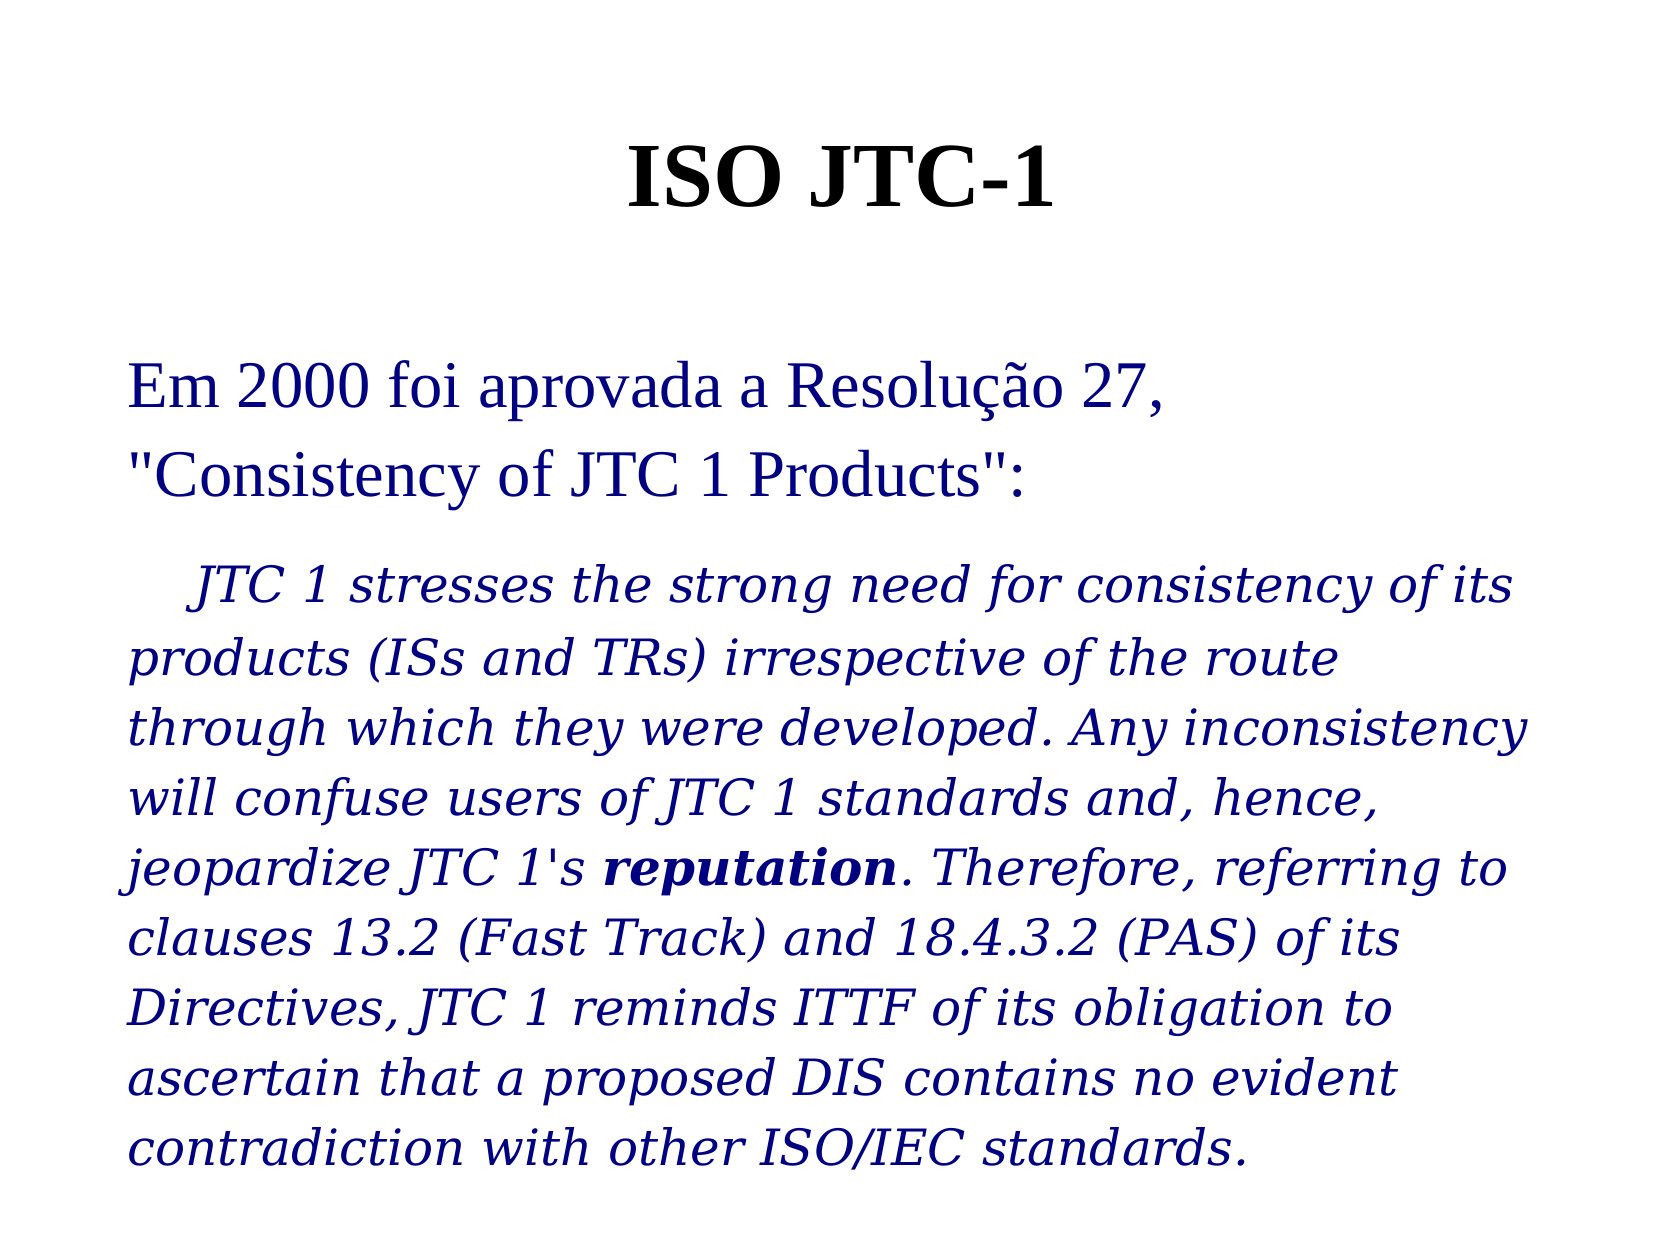

# ISO JTC-1
Em 2000 foi aprovada a Resolução 27,
"Consistency of JTC 1 Products":
 JTC 1 stresses the strong need for consistency of its products (ISs and TRs) irrespective of the route through which they were developed. Any inconsistency will confuse users of JTC 1 standards and, hence, jeopardize JTC 1's reputation. Therefore, referring to clauses 13.2 (Fast Track) and 18.4.3.2 (PAS) of its Directives, JTC 1 reminds ITTF of its obligation to ascertain that a proposed DIS contains no evident contradiction with other ISO/IEC standards.